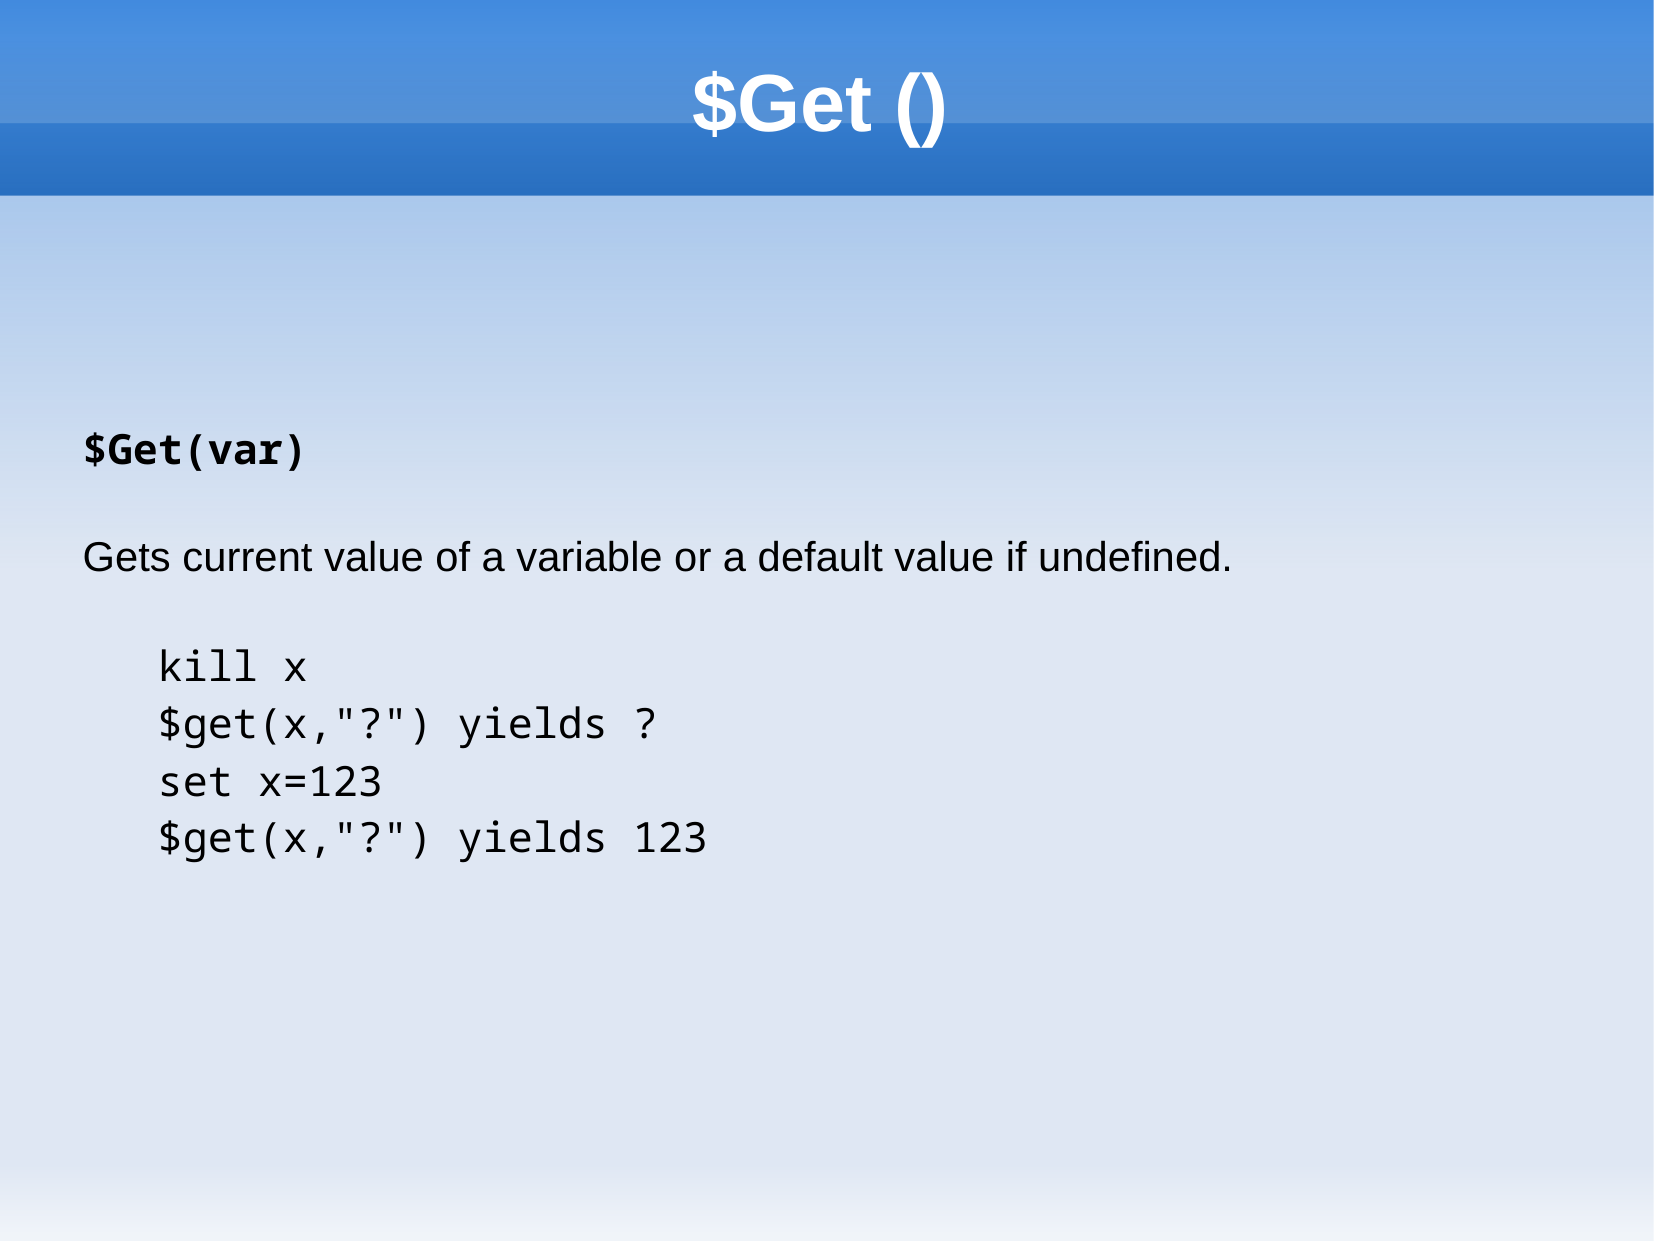

# $Get ()
$Get(var)
Gets current value of a variable or a default value if undefined.
	kill x
	$get(x,"?")	yields ?
	set x=123
	$get(x,"?")	yields 123